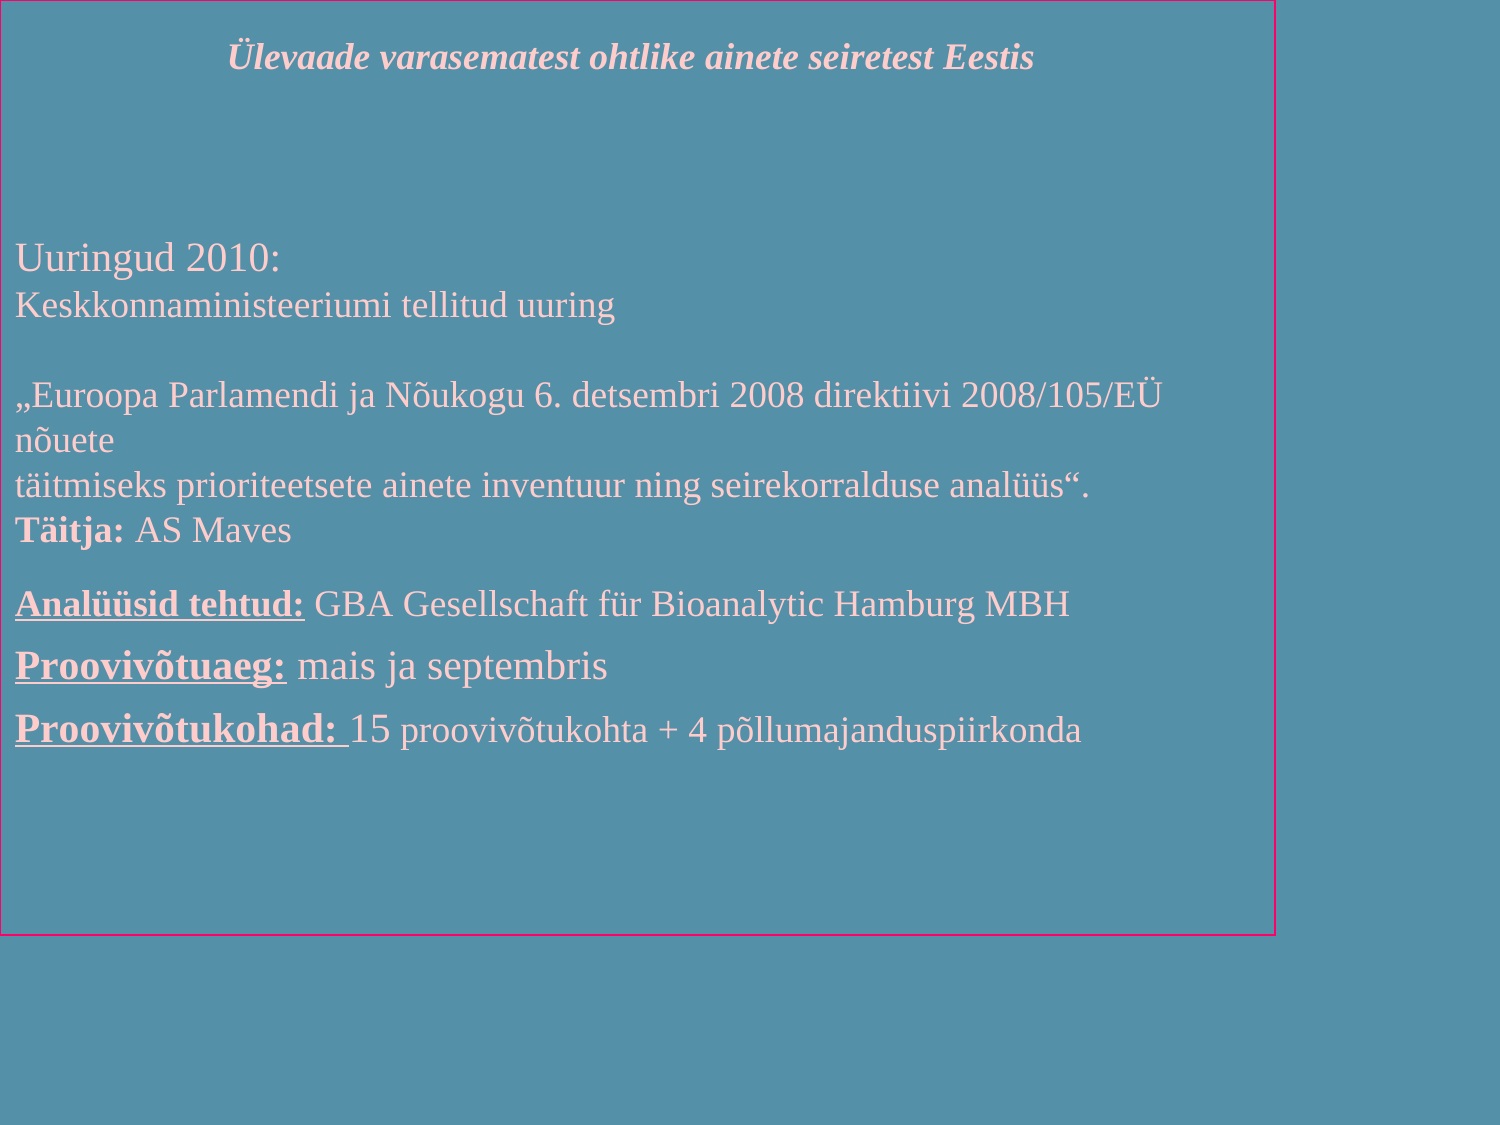

Ülevaade varasematest ohtlike ainete seiretest Eestis
Uuringud 2010:
Keskkonnaministeeriumi tellitud uuring
„Euroopa Parlamendi ja Nõukogu 6. detsembri 2008 direktiivi 2008/105/EÜ nõuete
täitmiseks prioriteetsete ainete inventuur ning seirekorralduse analüüs“.
Täitja: AS Maves
Analüüsid tehtud: GBA Gesellschaft für Bioanalytic Hamburg MBH
Proovivõtuaeg: mais ja septembris
Proovivõtukohad: 15 proovivõtukohta + 4 põllumajanduspiirkonda